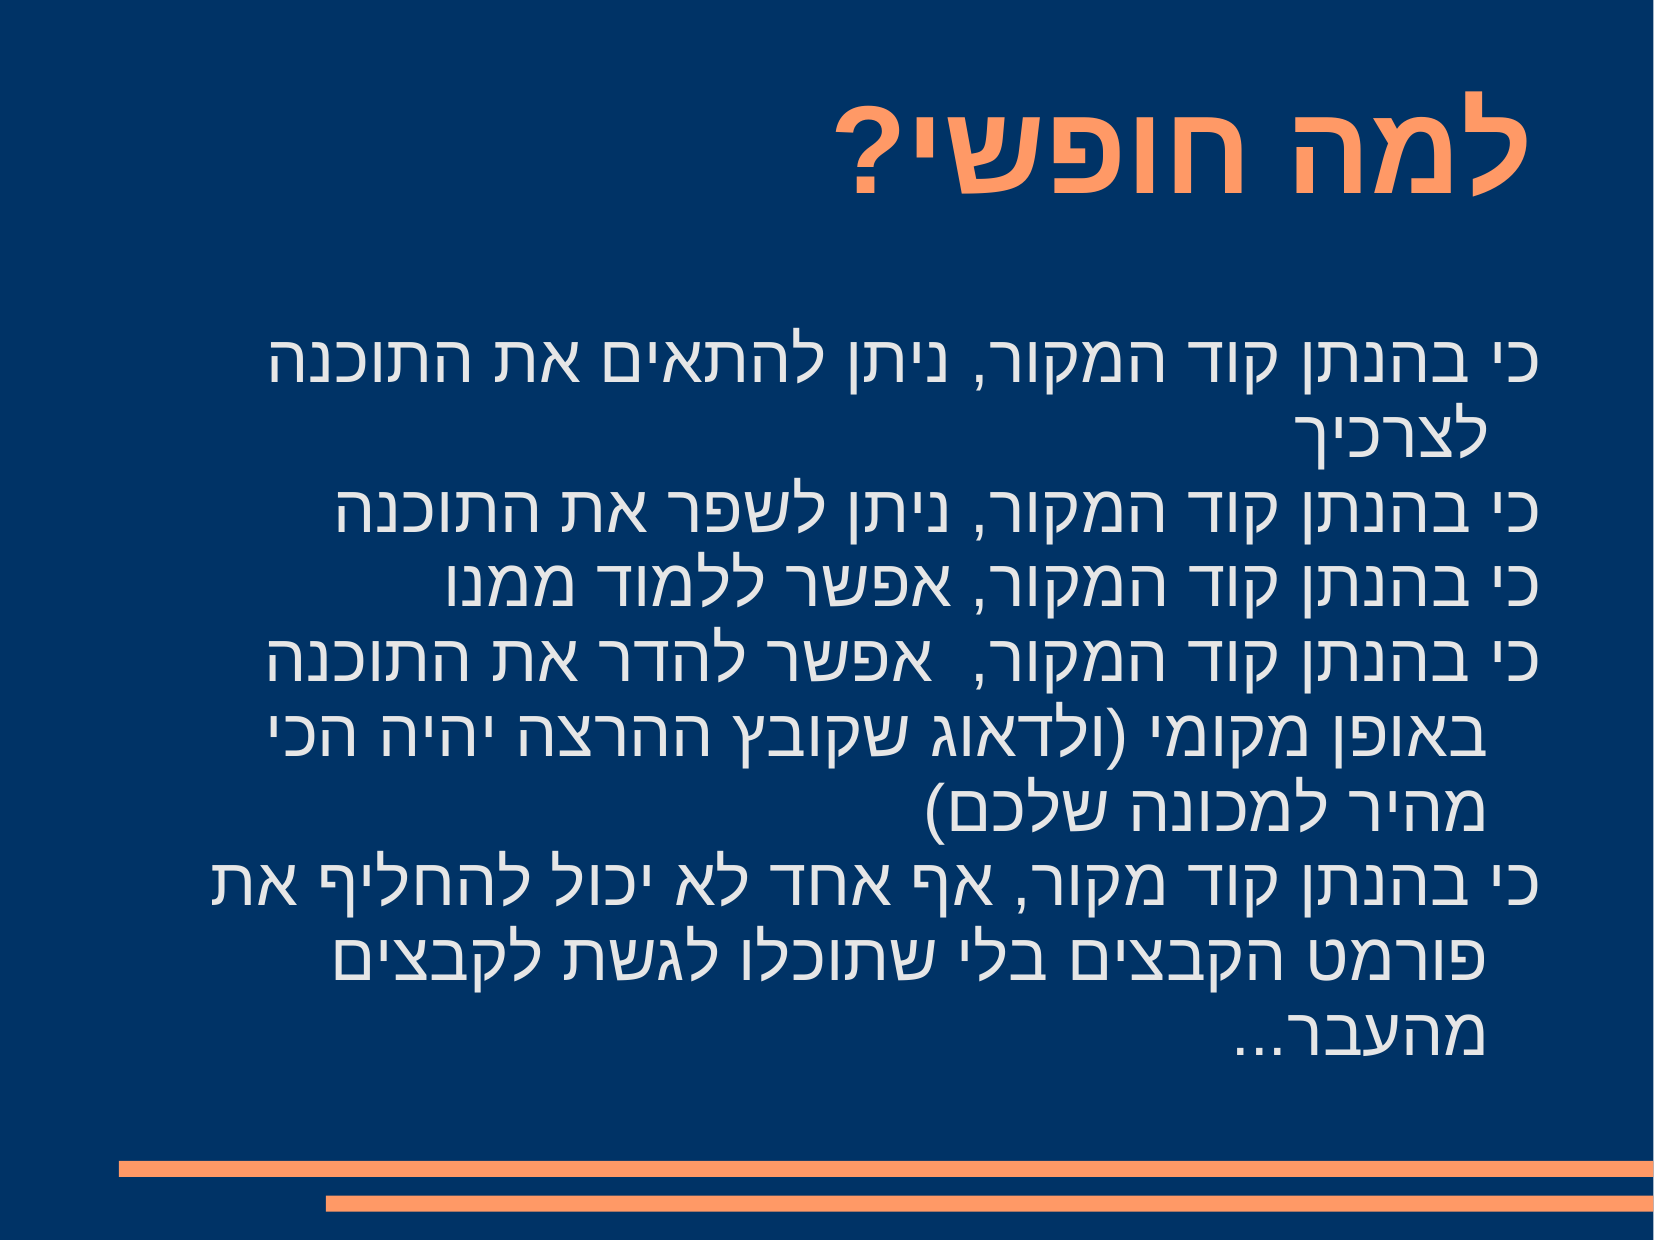

# למה חופשי?
כי בהנתן קוד המקור, ניתן להתאים את התוכנה לצרכיך
כי בהנתן קוד המקור, ניתן לשפר את התוכנה
כי בהנתן קוד המקור, אפשר ללמוד ממנו
כי בהנתן קוד המקור, אפשר להדר את התוכנה באופן מקומי (ולדאוג שקובץ ההרצה יהיה הכי מהיר למכונה שלכם)
כי בהנתן קוד מקור, אף אחד לא יכול להחליף את פורמט הקבצים בלי שתוכלו לגשת לקבצים מהעבר...